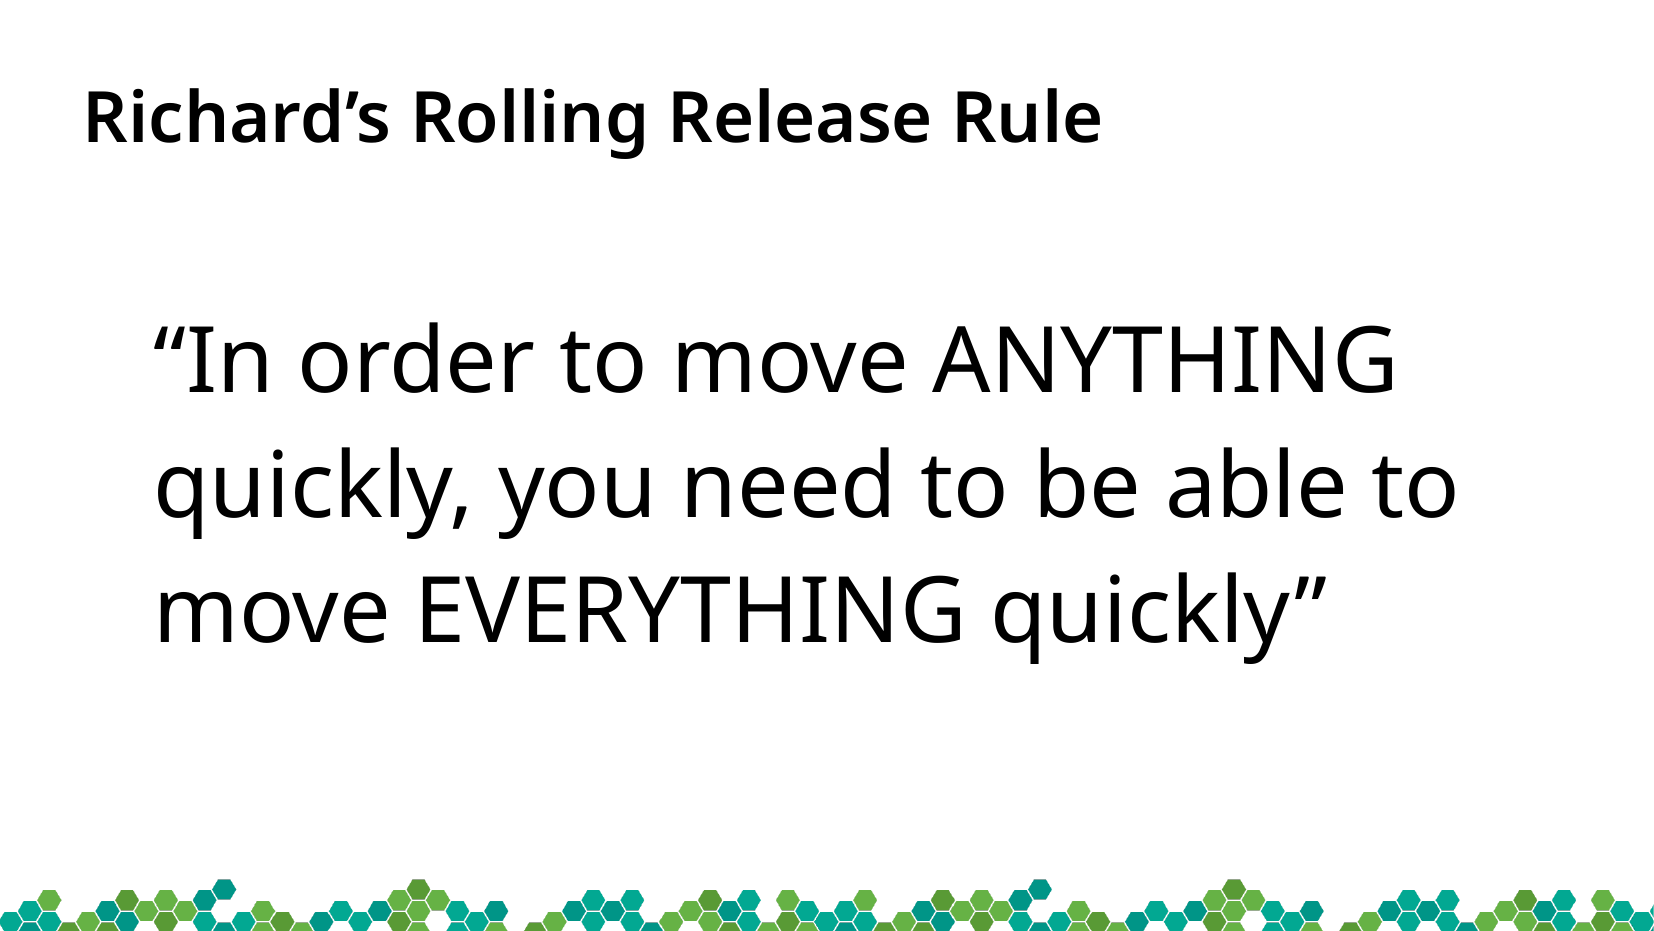

# Richard’s Rolling Release Rule
“In order to move ANYTHING quickly, you need to be able to move EVERYTHING quickly”